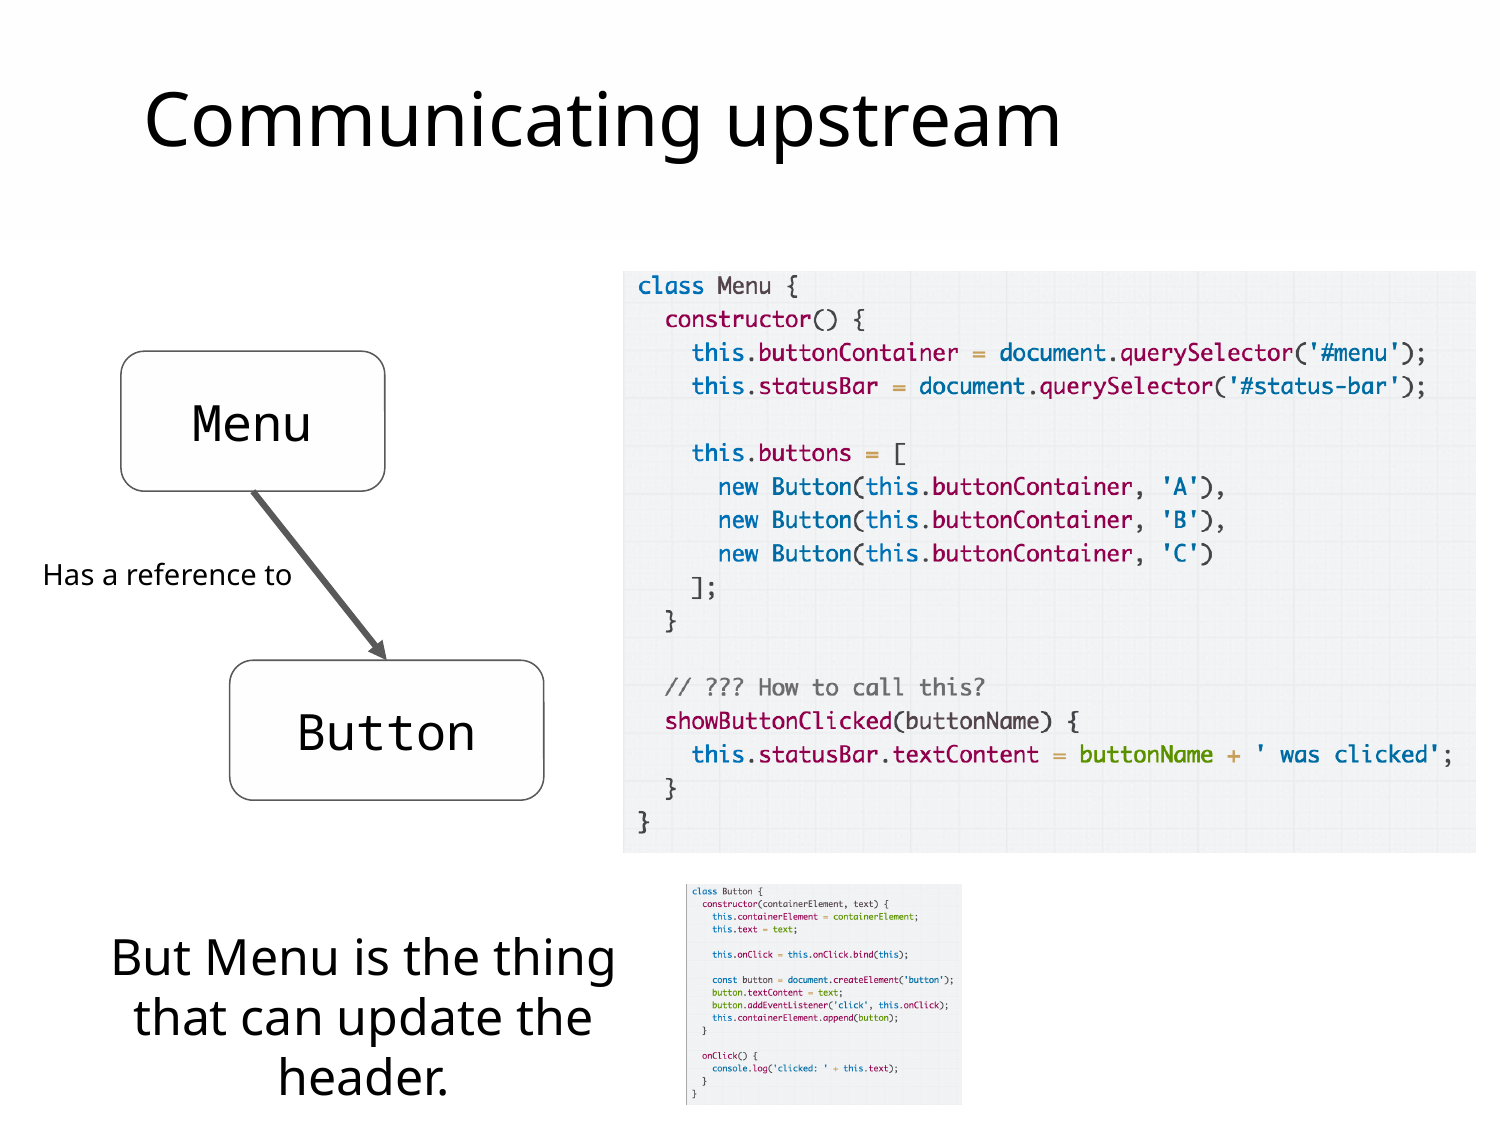

# Communicating upstream
Menu
Has a reference to
Button
But Menu is the thing that can update the header.